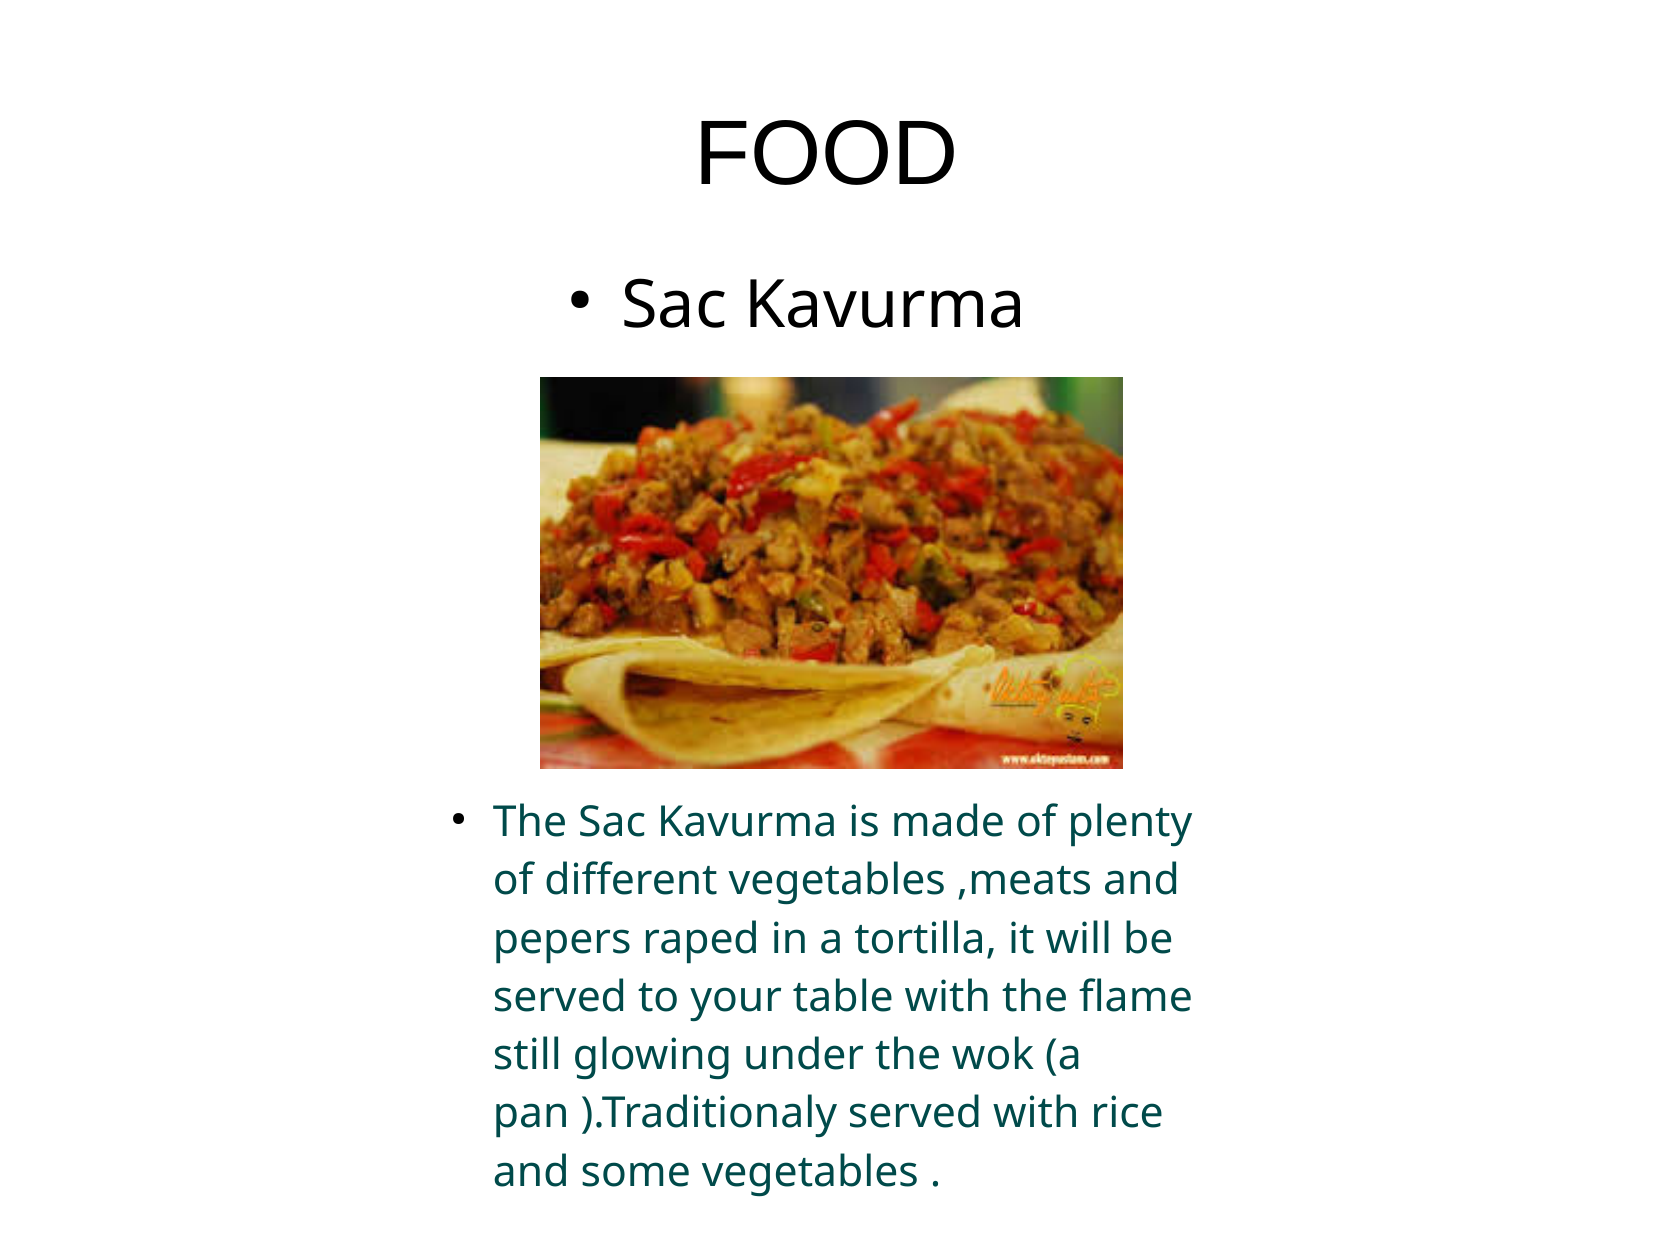

# FOOD
Sac Kavurma
The Sac Kavurma is made of plenty of different vegetables ,meats and pepers raped in a tortilla, it will be served to your table with the flame still glowing under the wok (a pan ).Traditionaly served with rice and some vegetables .